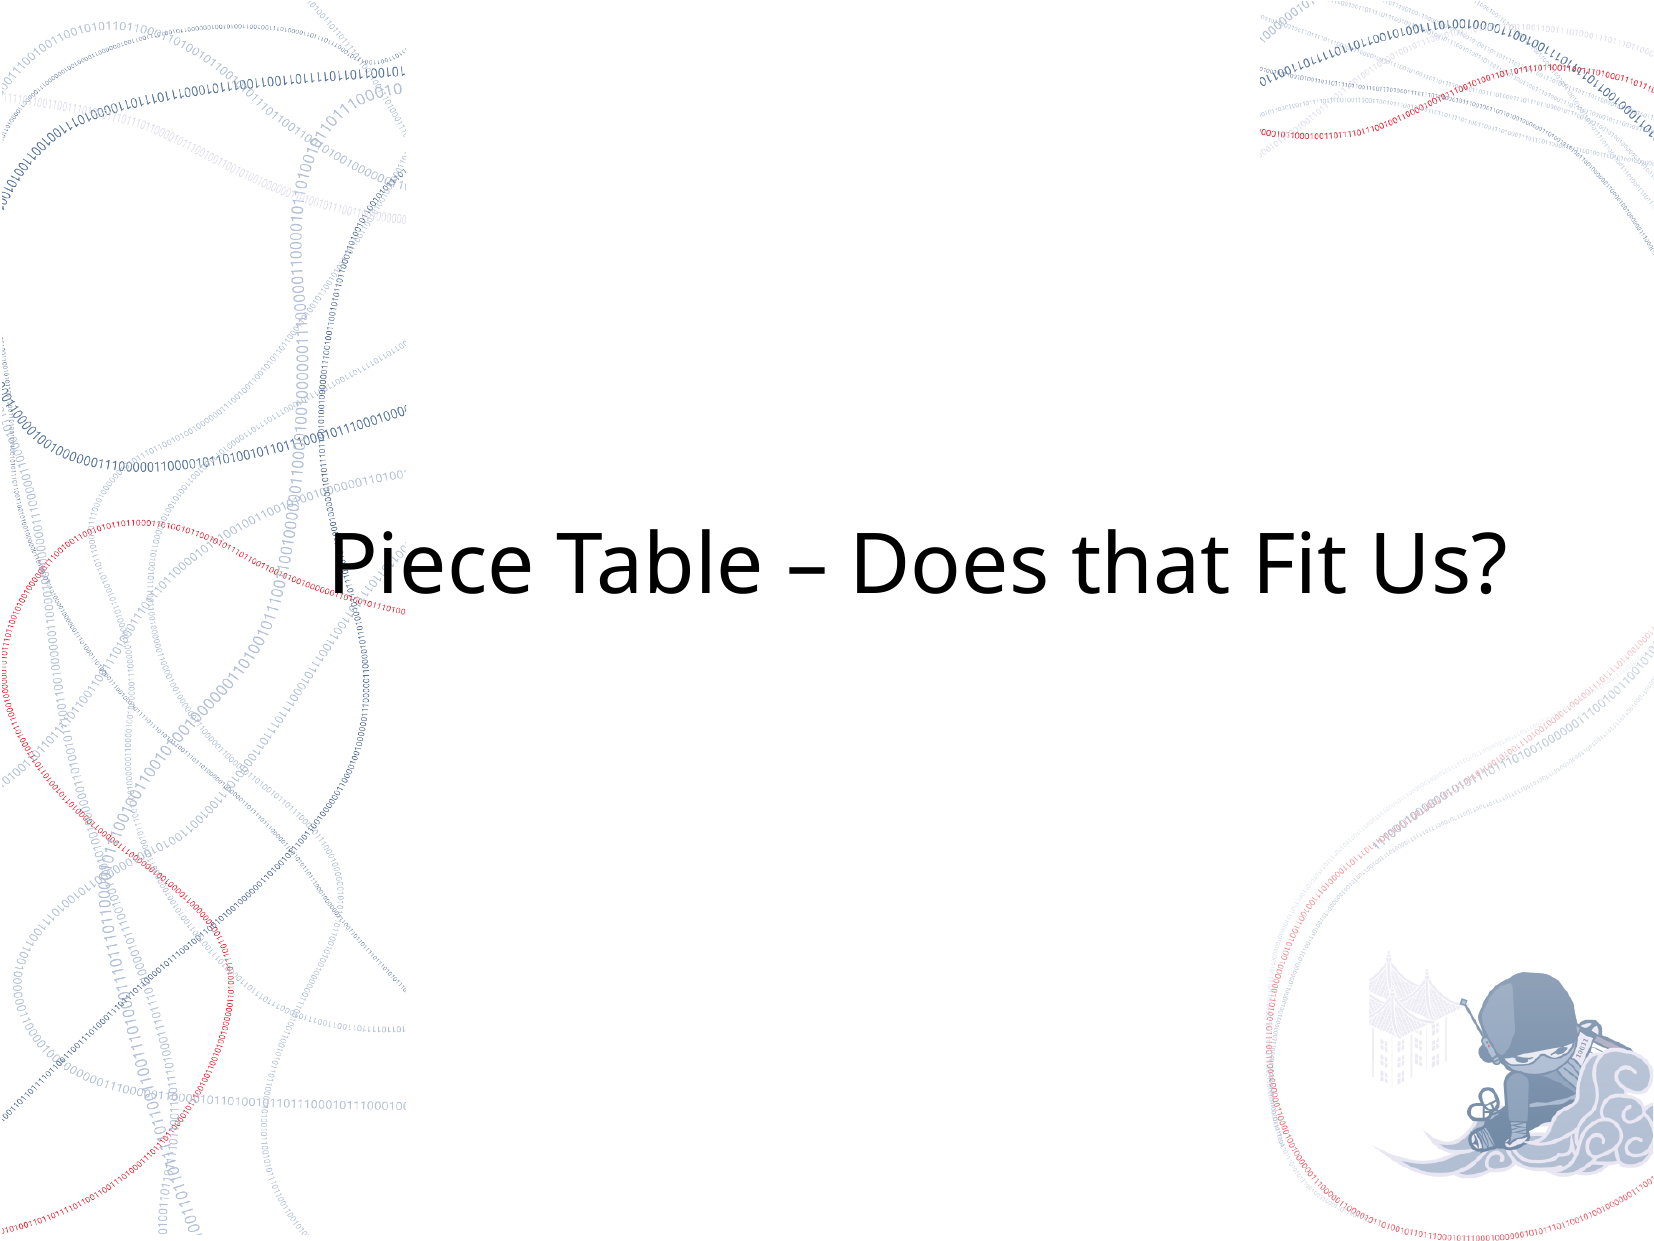

# Piece Table – Does that Fit Us?